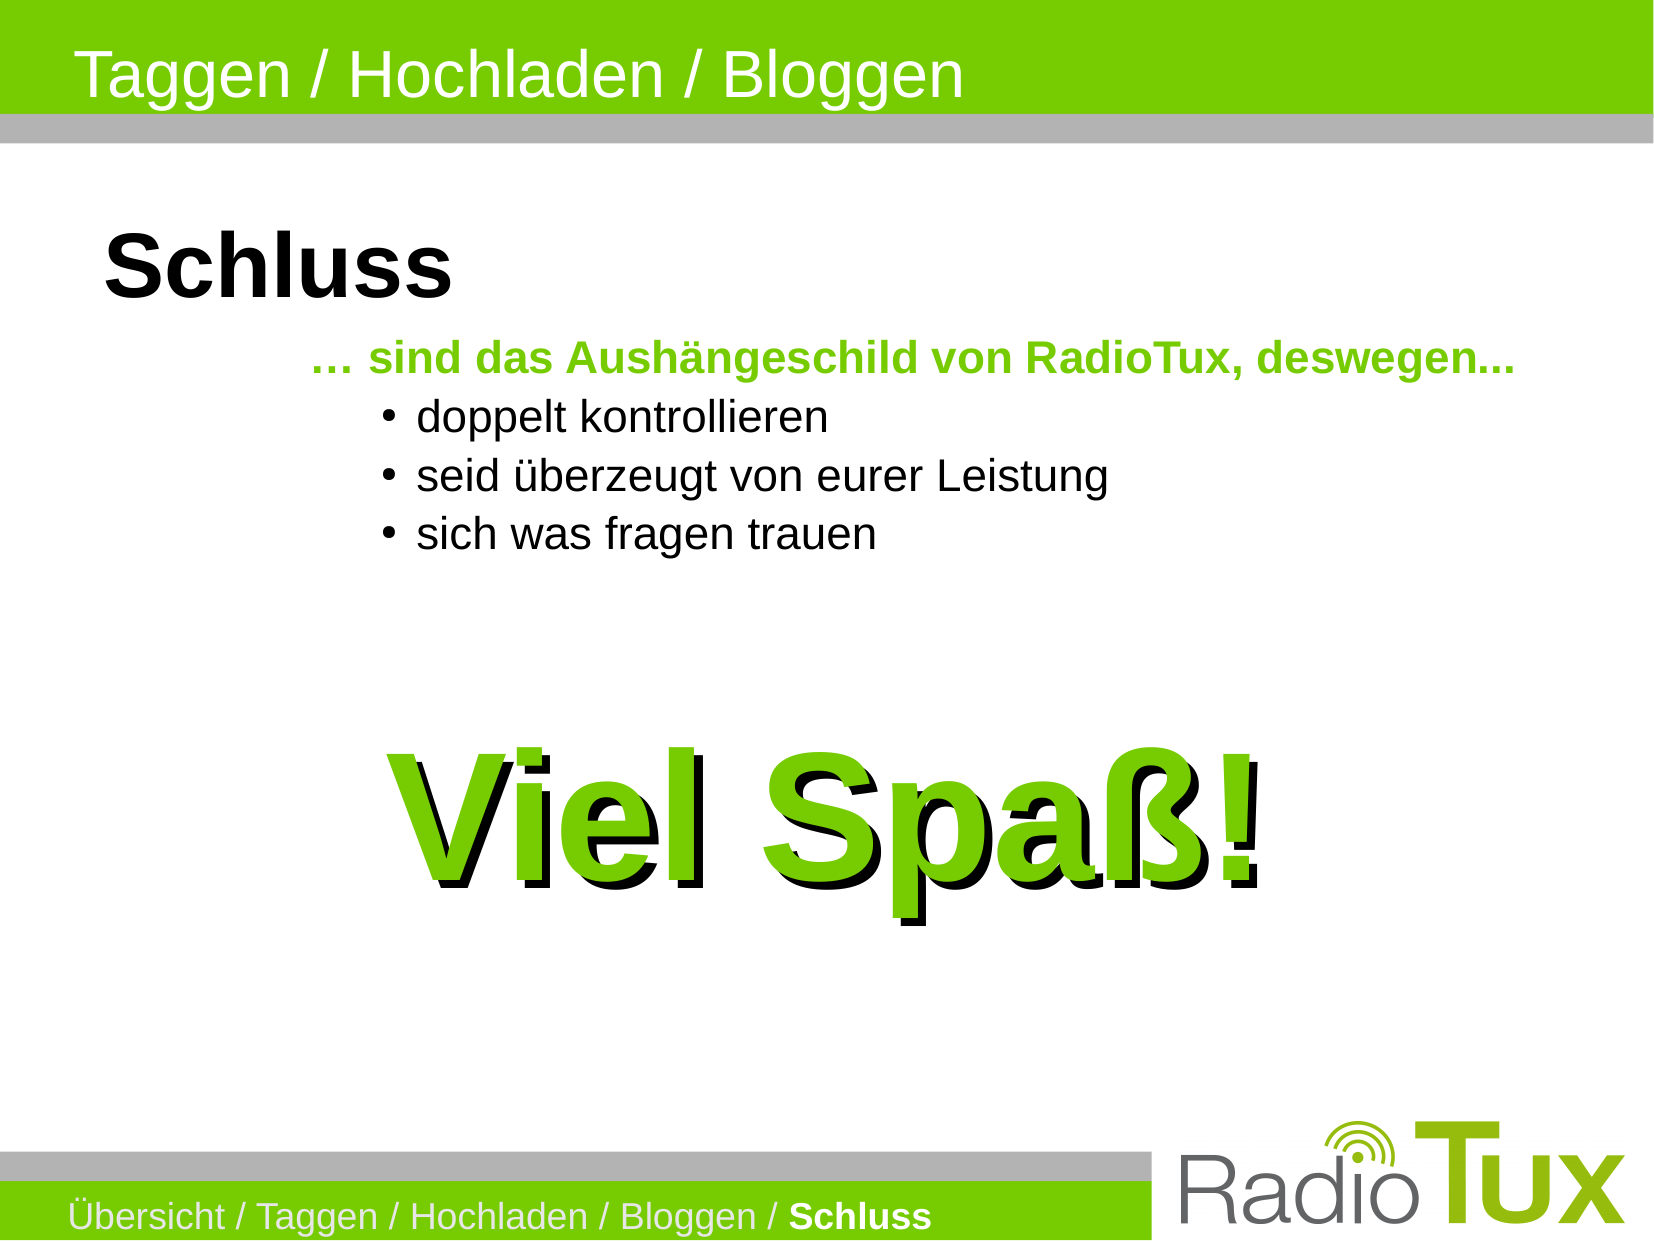

Taggen / Hochladen / Bloggen
Schluss
… sind das Aushängeschild von RadioTux, deswegen...
doppelt kontrollieren
seid überzeugt von eurer Leistung
sich was fragen trauen
Viel Spaß!
 Übersicht / Taggen / Hochladen / Bloggen / Schluss